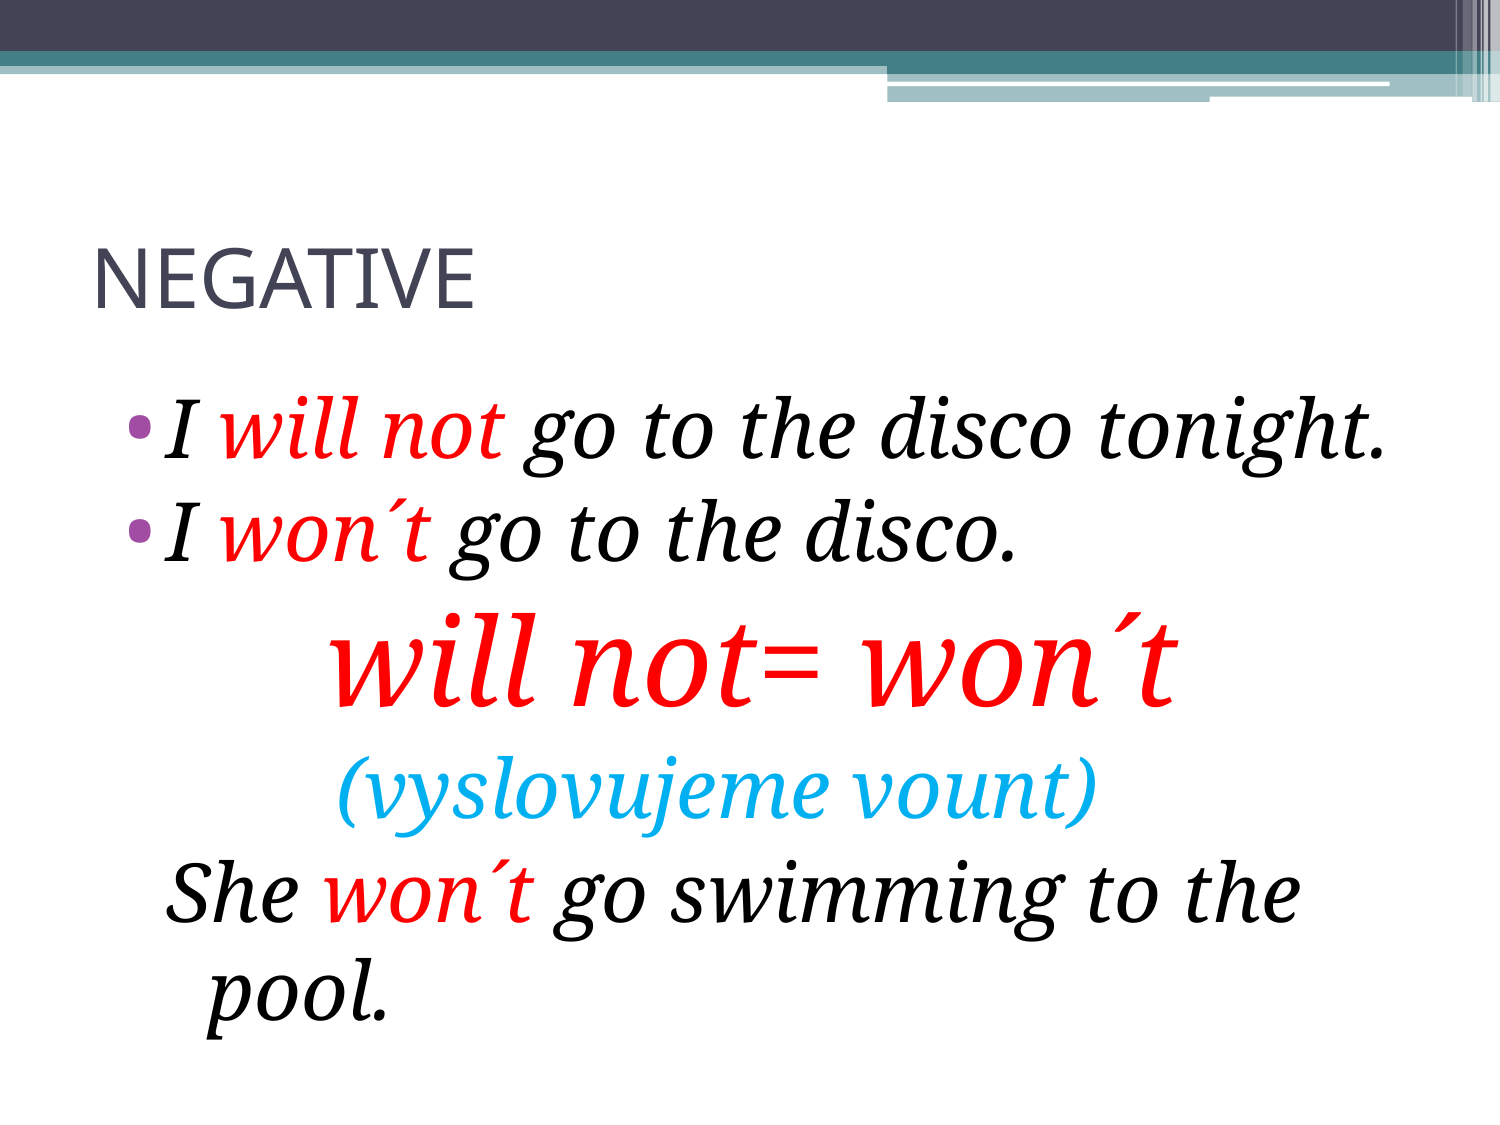

# NEGATIVE
I will not go to the disco tonight.
I won´t go to the disco.
 will not= won´t
 (vyslovujeme vount)
She won´t go swimming to the pool.